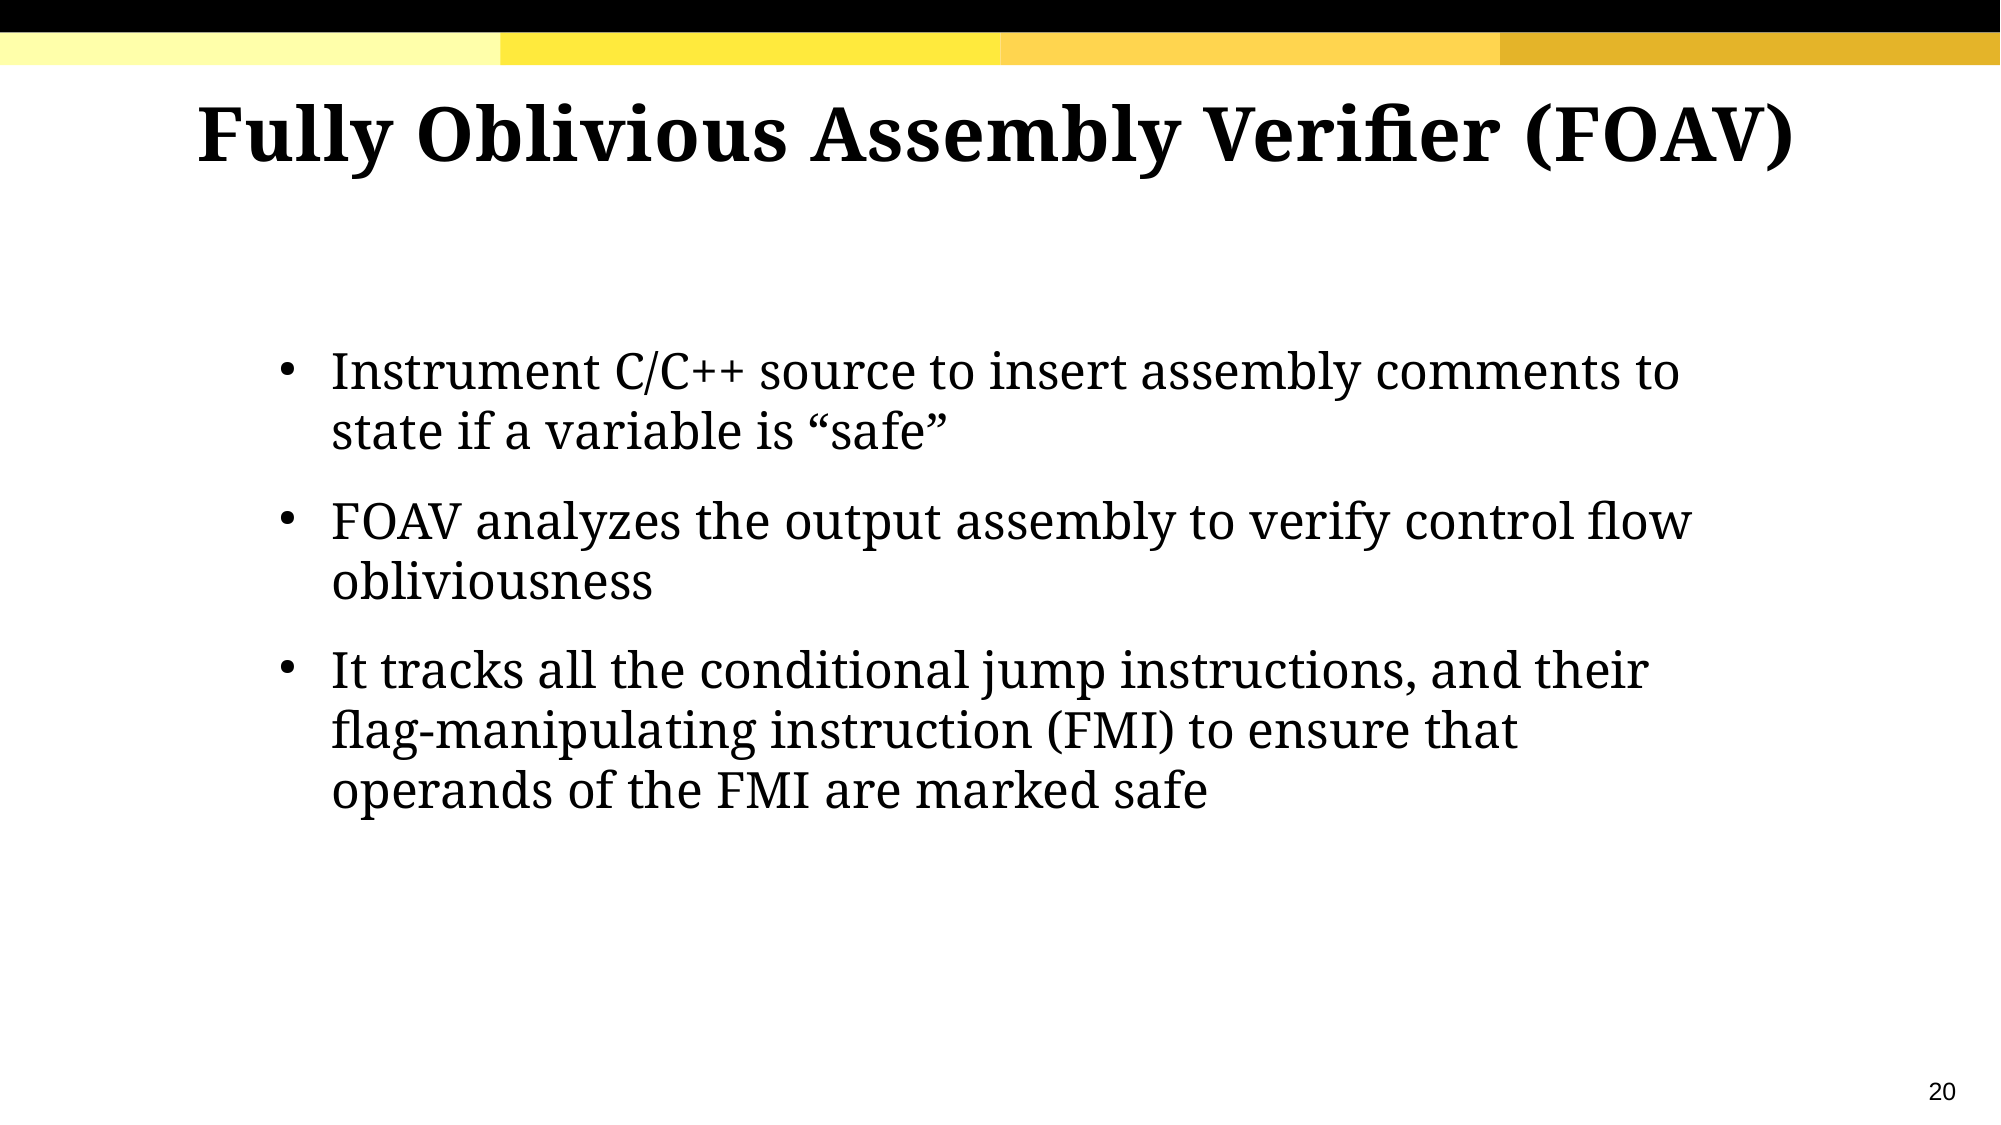

# Fully Oblivious Assembly Verifier (FOAV)
Instrument C/C++ source to insert assembly comments to state if a variable is “safe”
FOAV analyzes the output assembly to verify control flow obliviousness
It tracks all the conditional jump instructions, and their flag-manipulating instruction (FMI) to ensure that operands of the FMI are marked safe
20